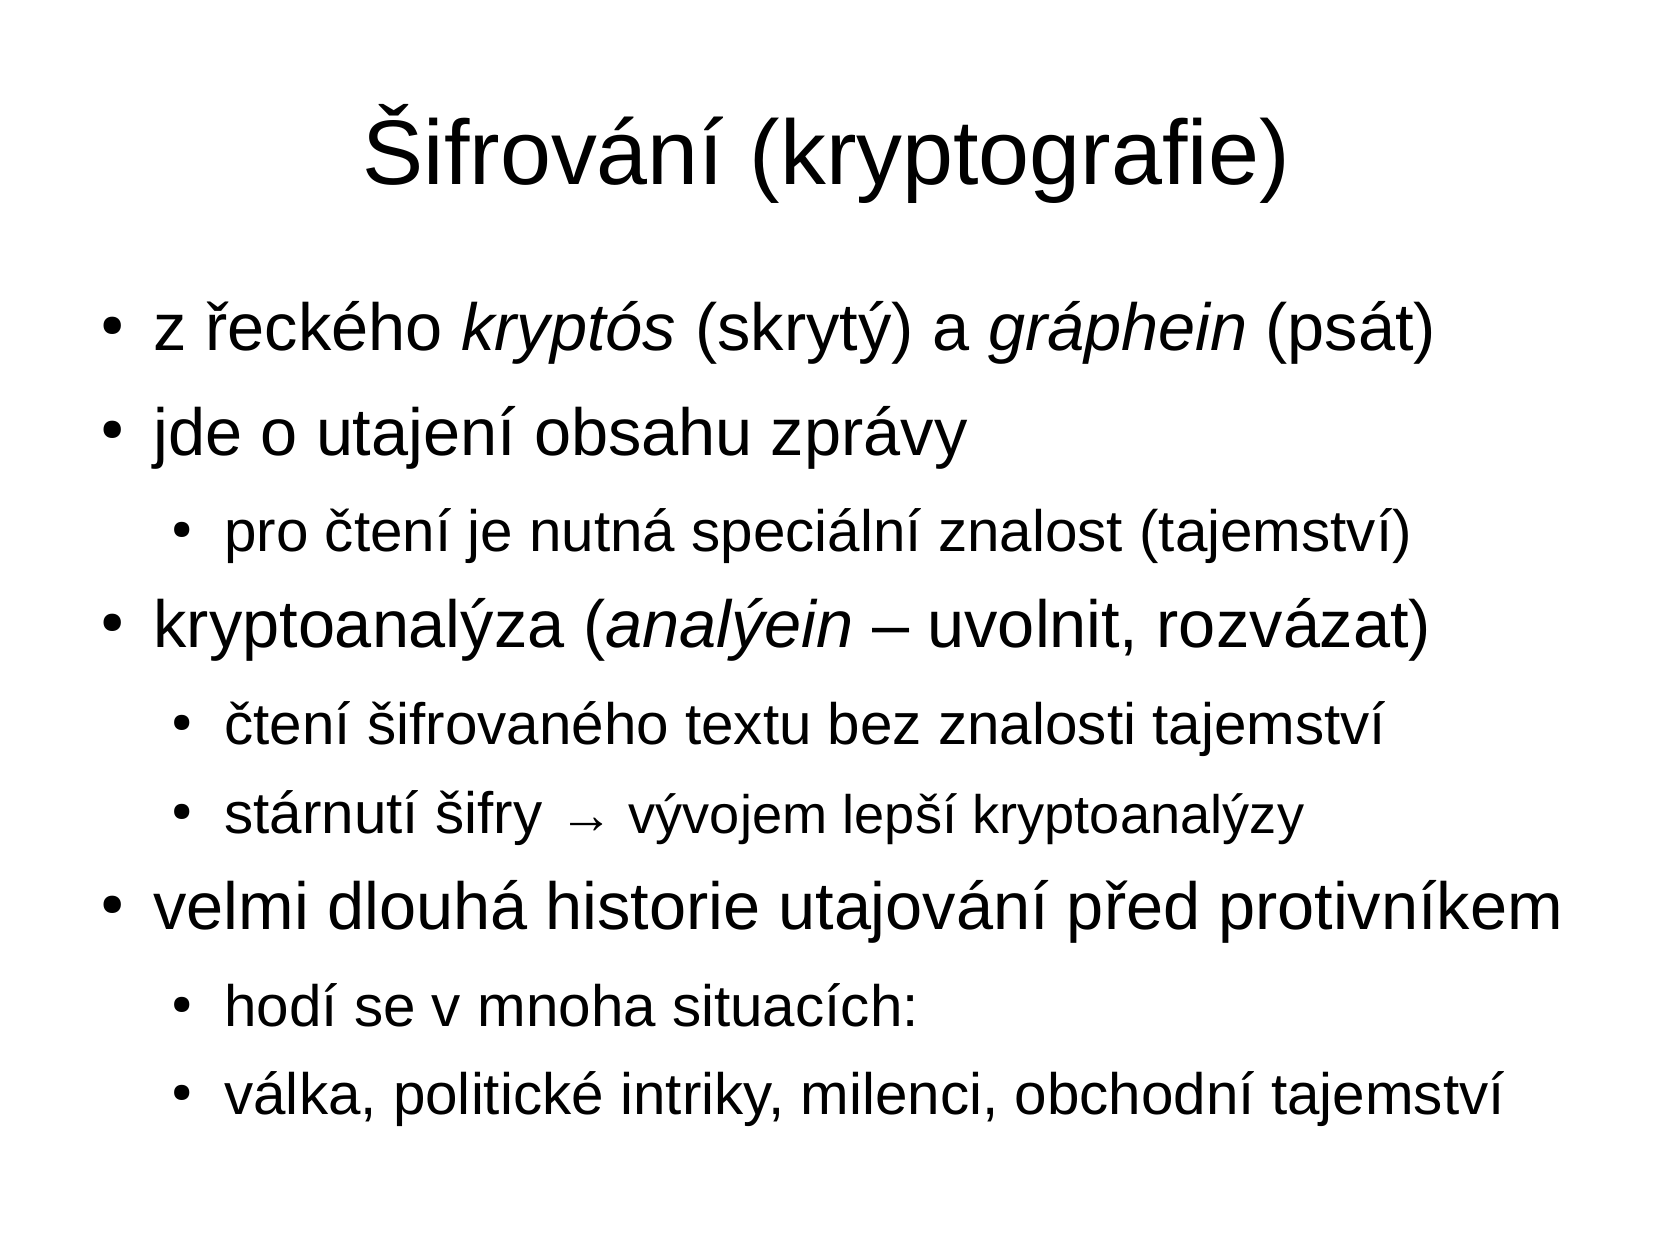

# Šifrování (kryptografie)
z řeckého kryptós (skrytý) a gráphein (psát)
jde o utajení obsahu zprávy
pro čtení je nutná speciální znalost (tajemství)
kryptoanalýza (analýein – uvolnit, rozvázat)
čtení šifrovaného textu bez znalosti tajemství
stárnutí šifry → vývojem lepší kryptoanalýzy
velmi dlouhá historie utajování před protivníkem
hodí se v mnoha situacích:
válka, politické intriky, milenci, obchodní tajemství